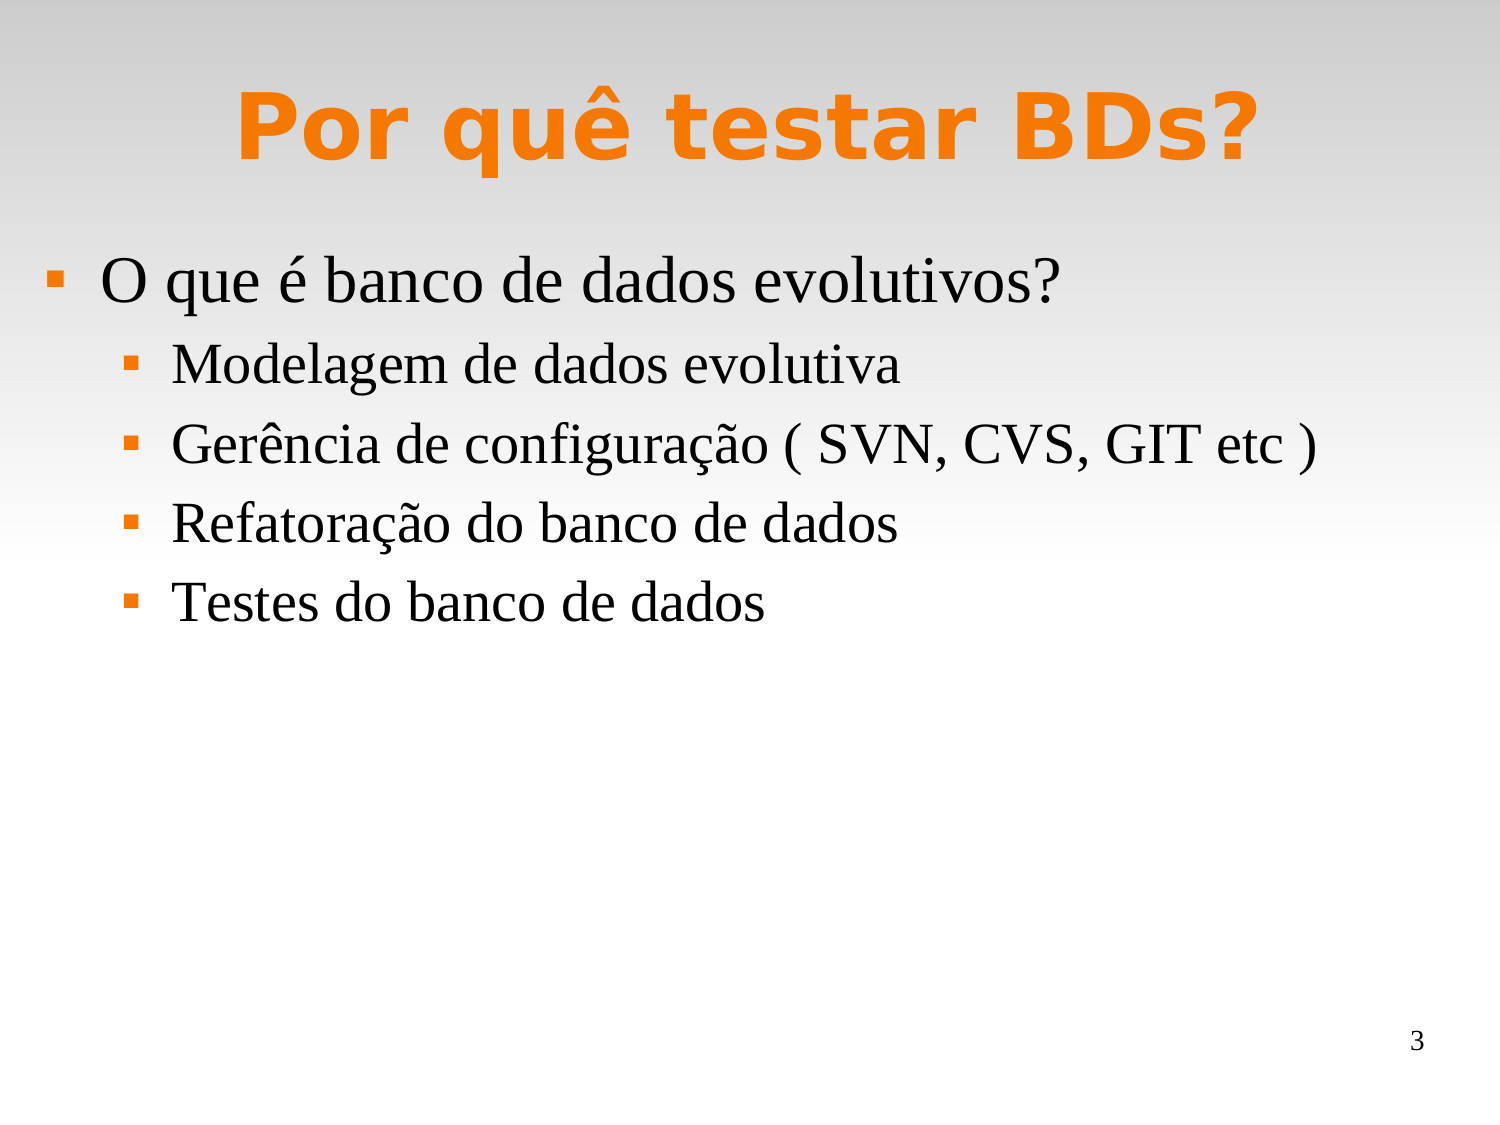

# Por quê testar BDs?
O que é banco de dados evolutivos?
Modelagem de dados evolutiva
Gerência de configuração ( SVN, CVS, GIT etc )‏
Refatoração do banco de dados
Testes do banco de dados
3